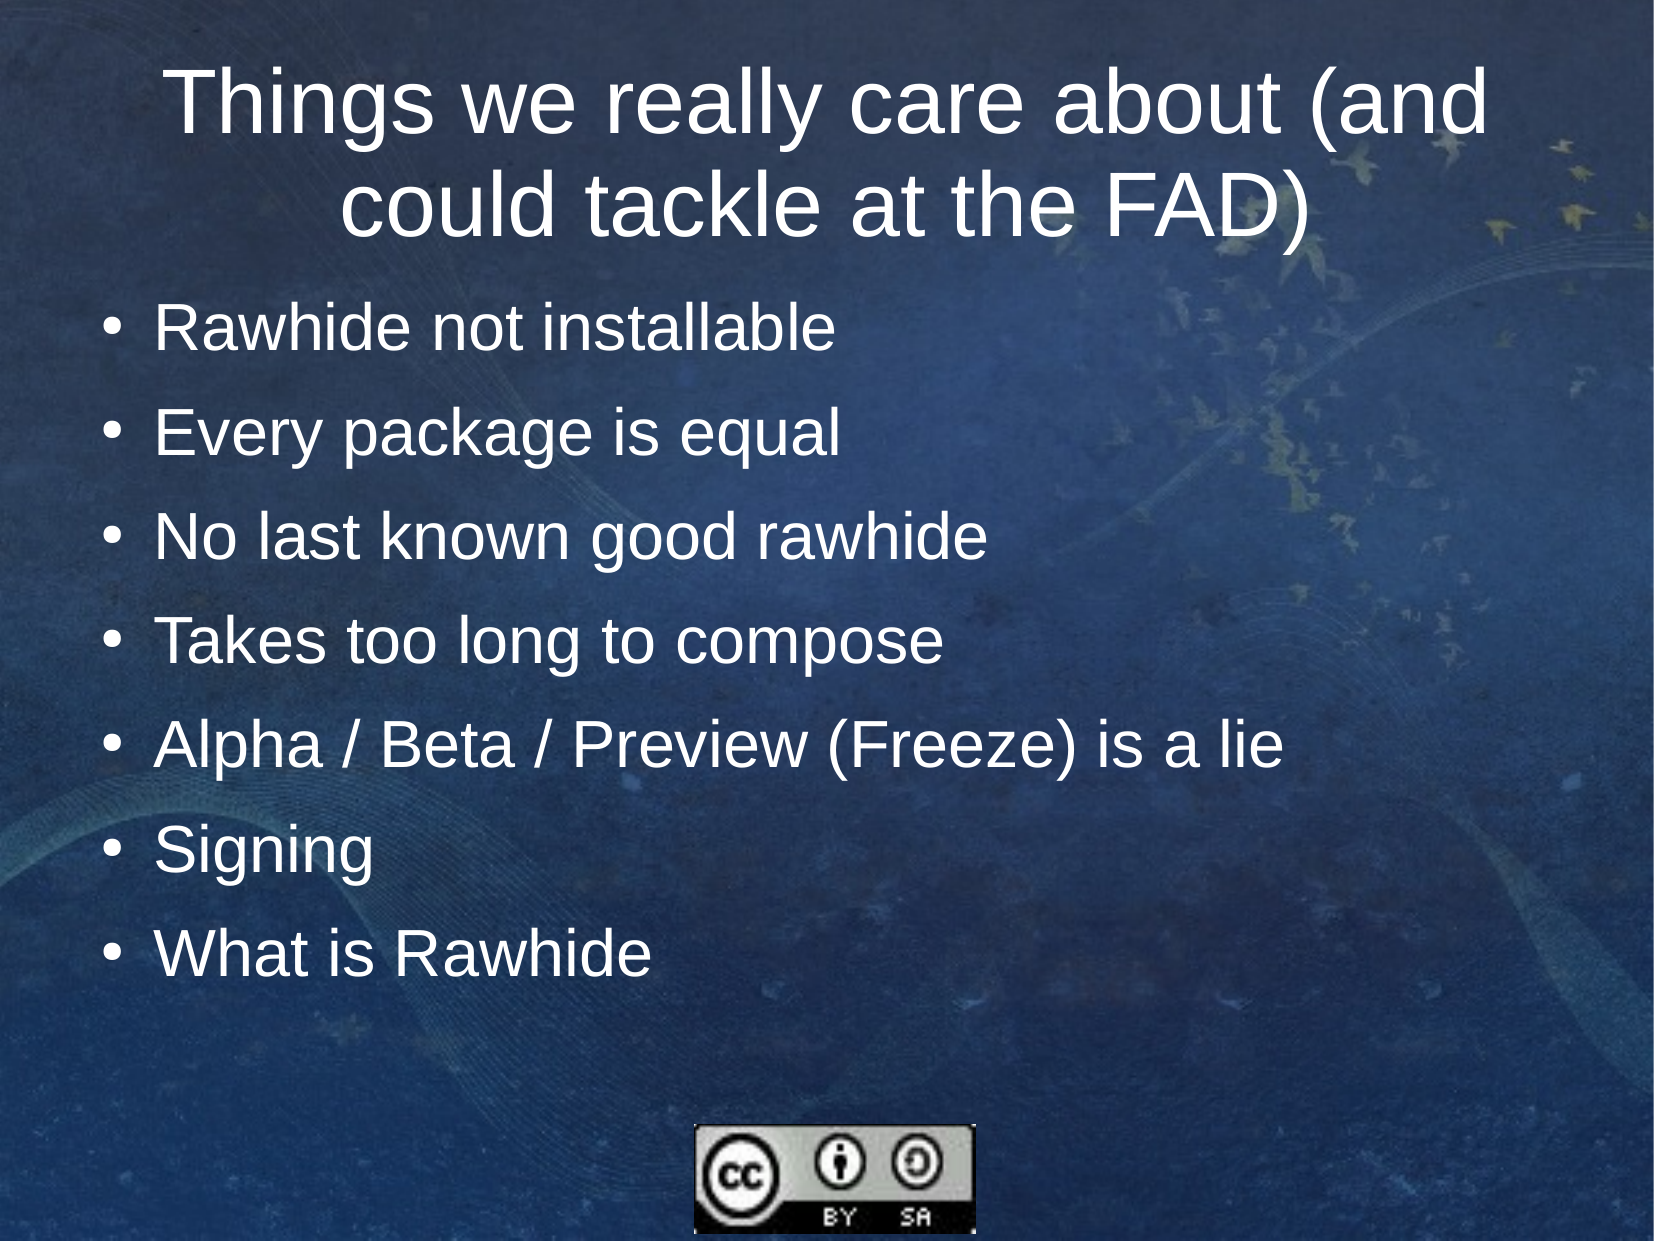

# Things we really care about (and could tackle at the FAD)
Rawhide not installable
Every package is equal
No last known good rawhide
Takes too long to compose
Alpha / Beta / Preview (Freeze) is a lie
Signing
What is Rawhide